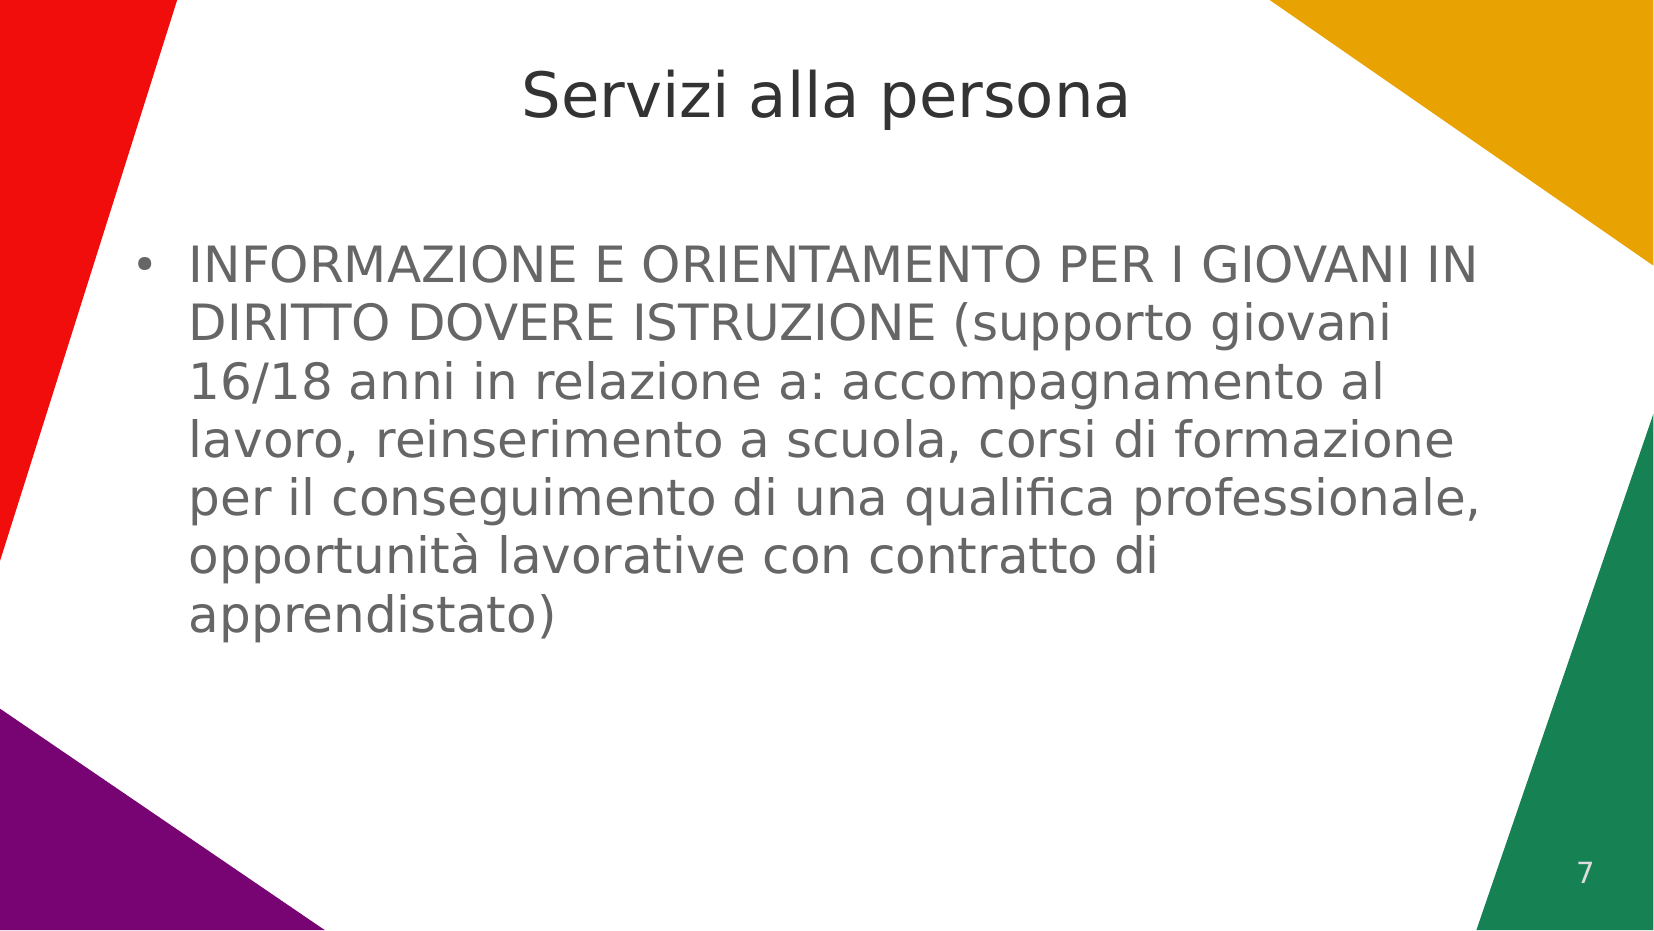

# Servizi alla persona
INFORMAZIONE E ORIENTAMENTO PER I GIOVANI IN DIRITTO DOVERE ISTRUZIONE (supporto giovani 16/18 anni in relazione a: accompagnamento al lavoro, reinserimento a scuola, corsi di formazione per il conseguimento di una qualifica professionale, opportunità lavorative con contratto di apprendistato)
7